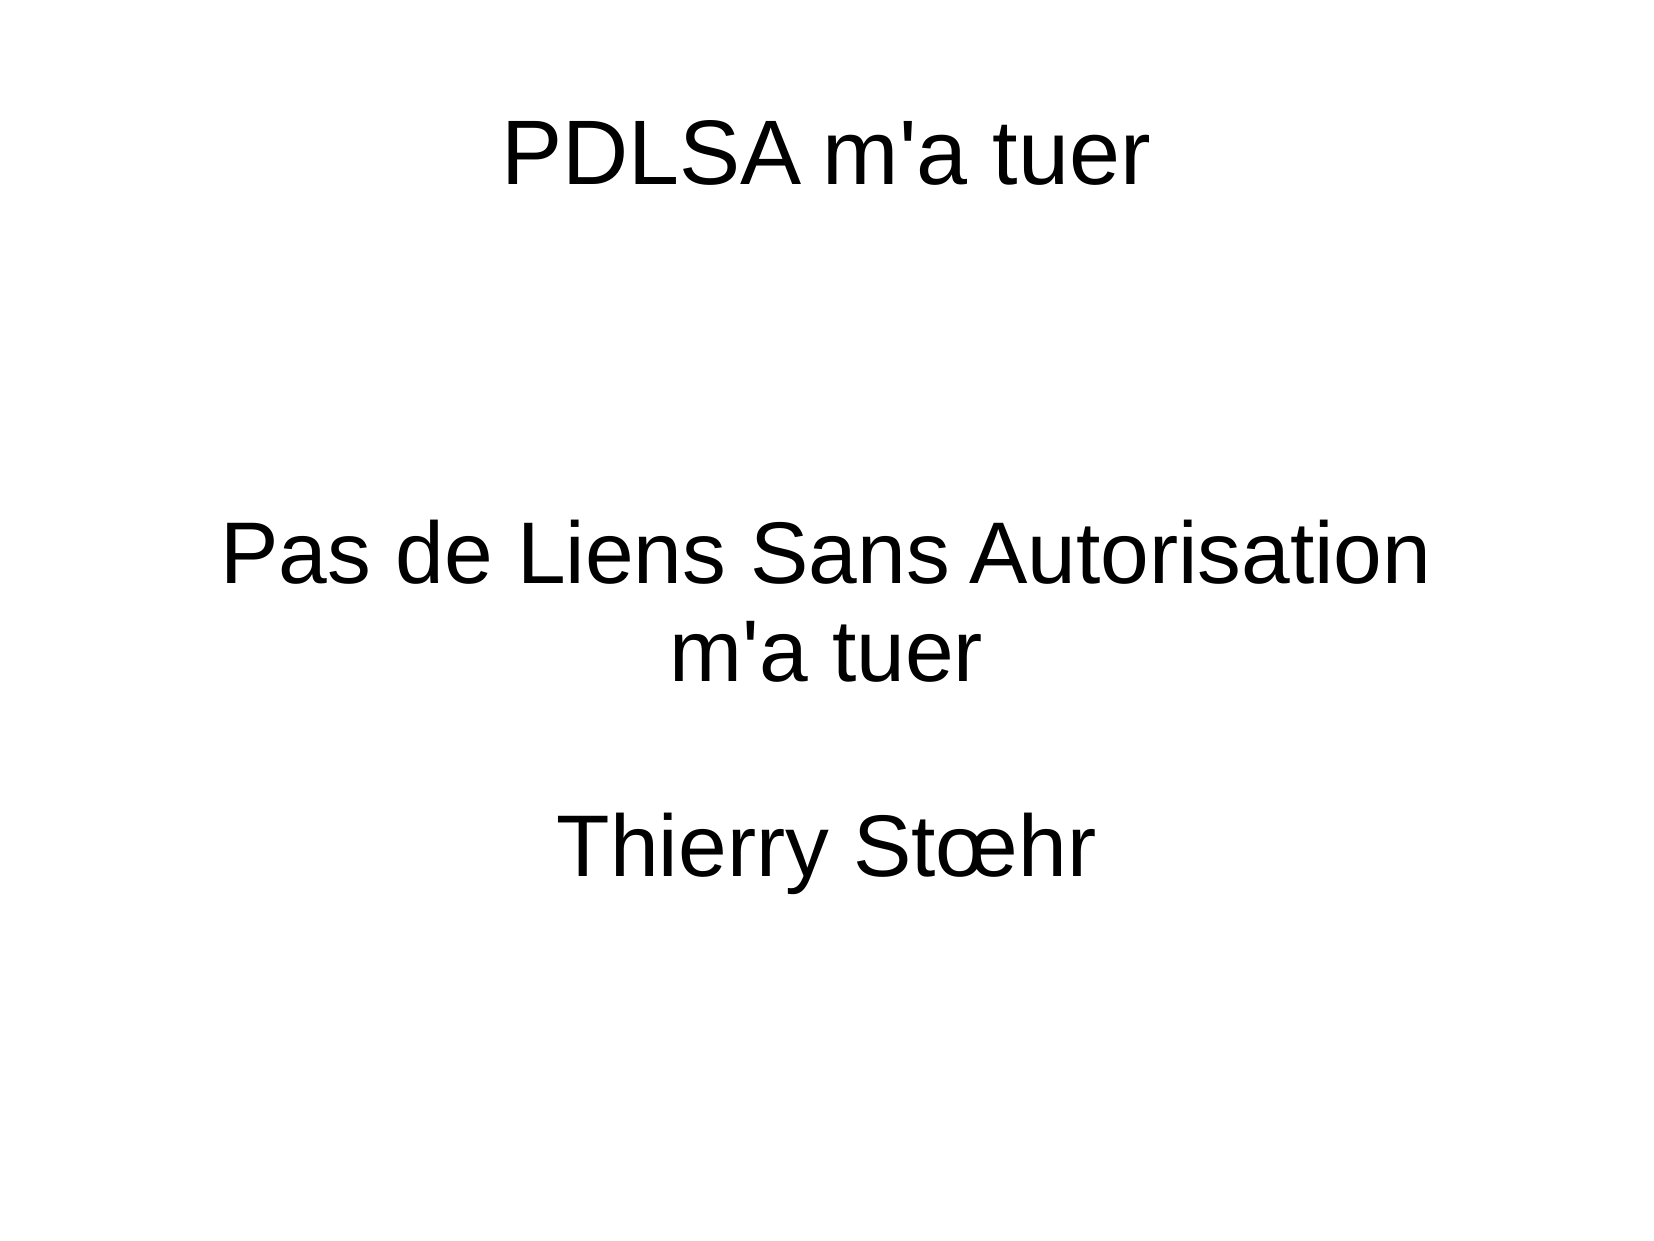

# PDLSA m'a tuer
Pas de Liens Sans Autorisation
m'a tuer
Thierry Stœhr